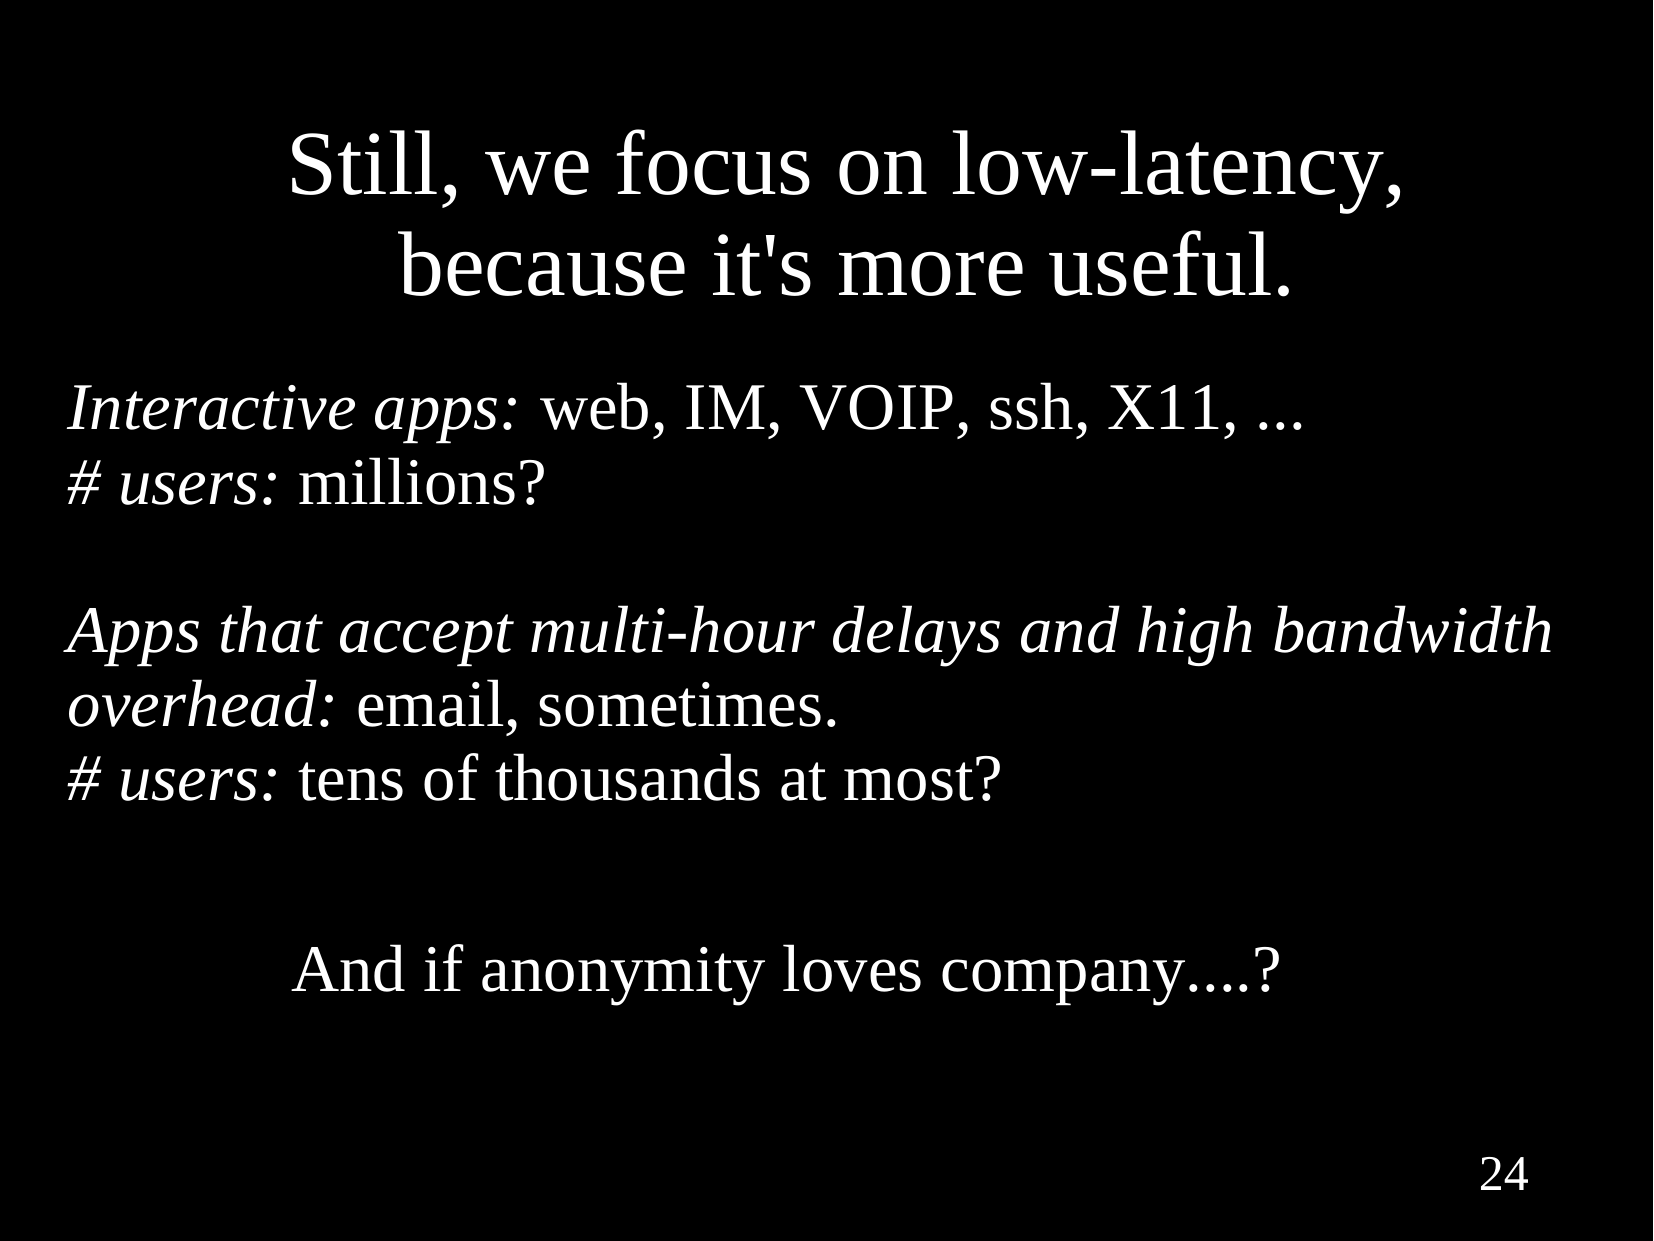

# Still, we focus on low-latency, because it's more useful.
Interactive apps: web, IM, VOIP, ssh, X11, ...
# users: millions?
Apps that accept multi-hour delays and high bandwidth overhead: email, sometimes.
# users: tens of thousands at most?
And if anonymity loves company....?